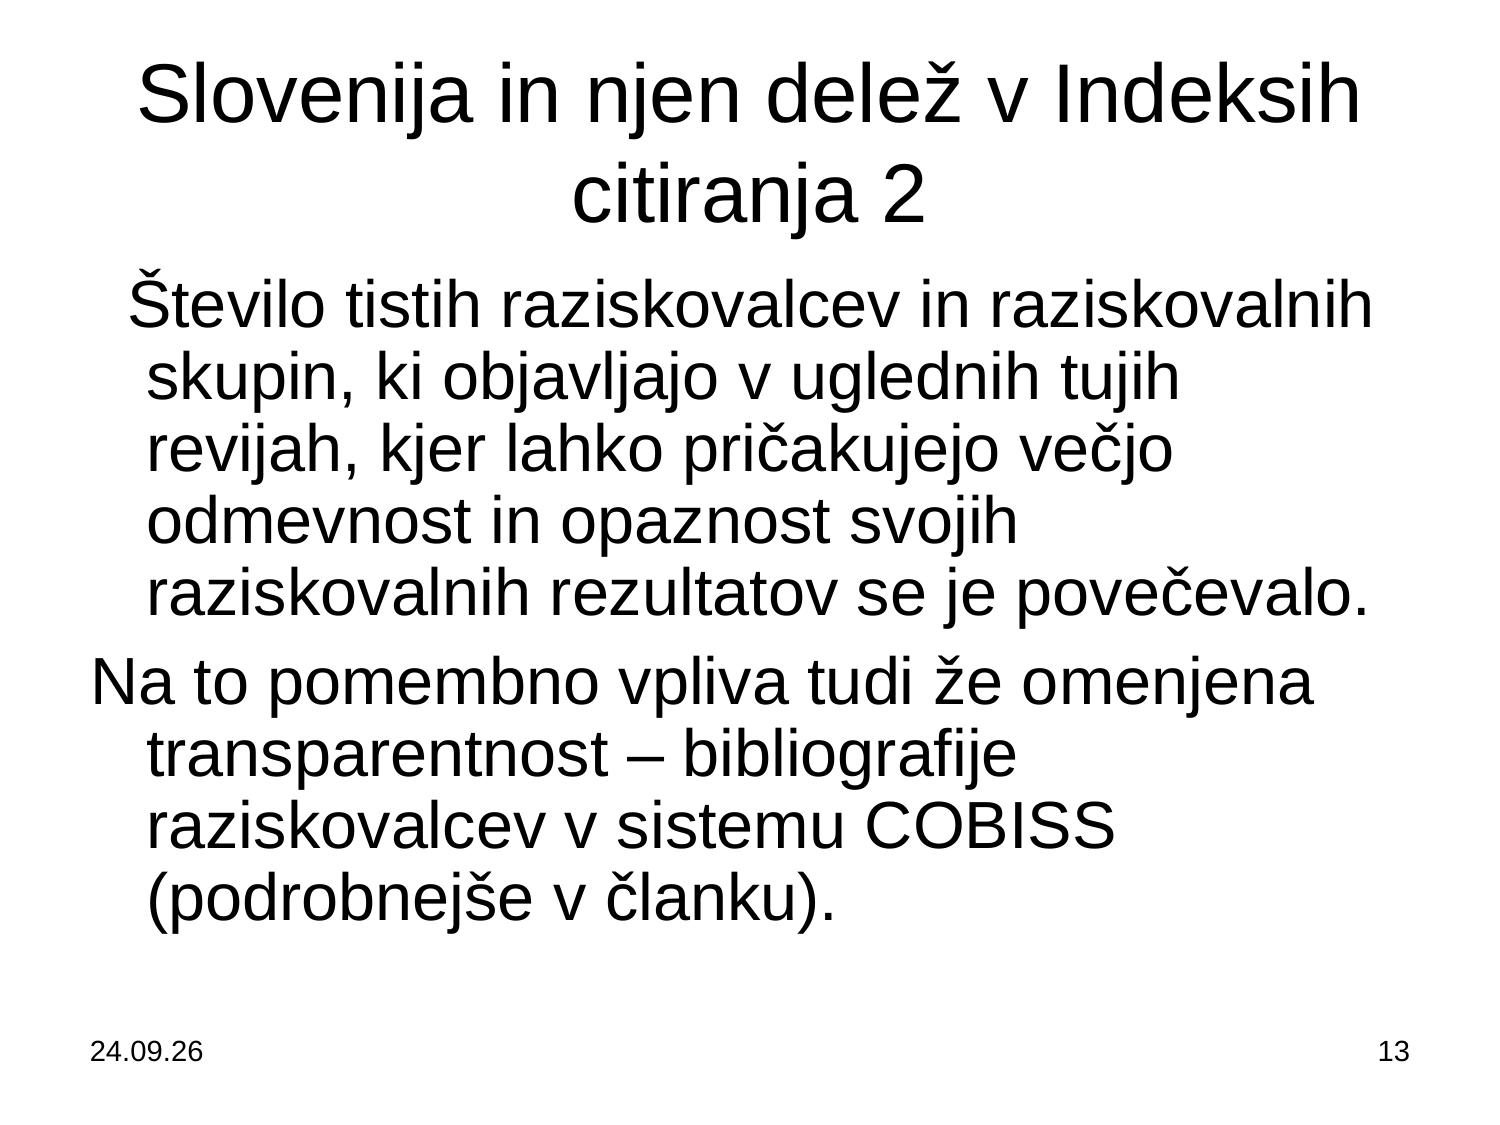

# Slovenija in njen delež v Indeksih citiranja 2
 Število tistih raziskovalcev in raziskovalnih skupin, ki objavljajo v uglednih tujih revijah, kjer lahko pričakujejo večjo odmevnost in opaznost svojih raziskovalnih rezultatov se je povečevalo.
Na to pomembno vpliva tudi že omenjena transparentnost – bibliografije raziskovalcev v sistemu COBISS (podrobnejše v članku).